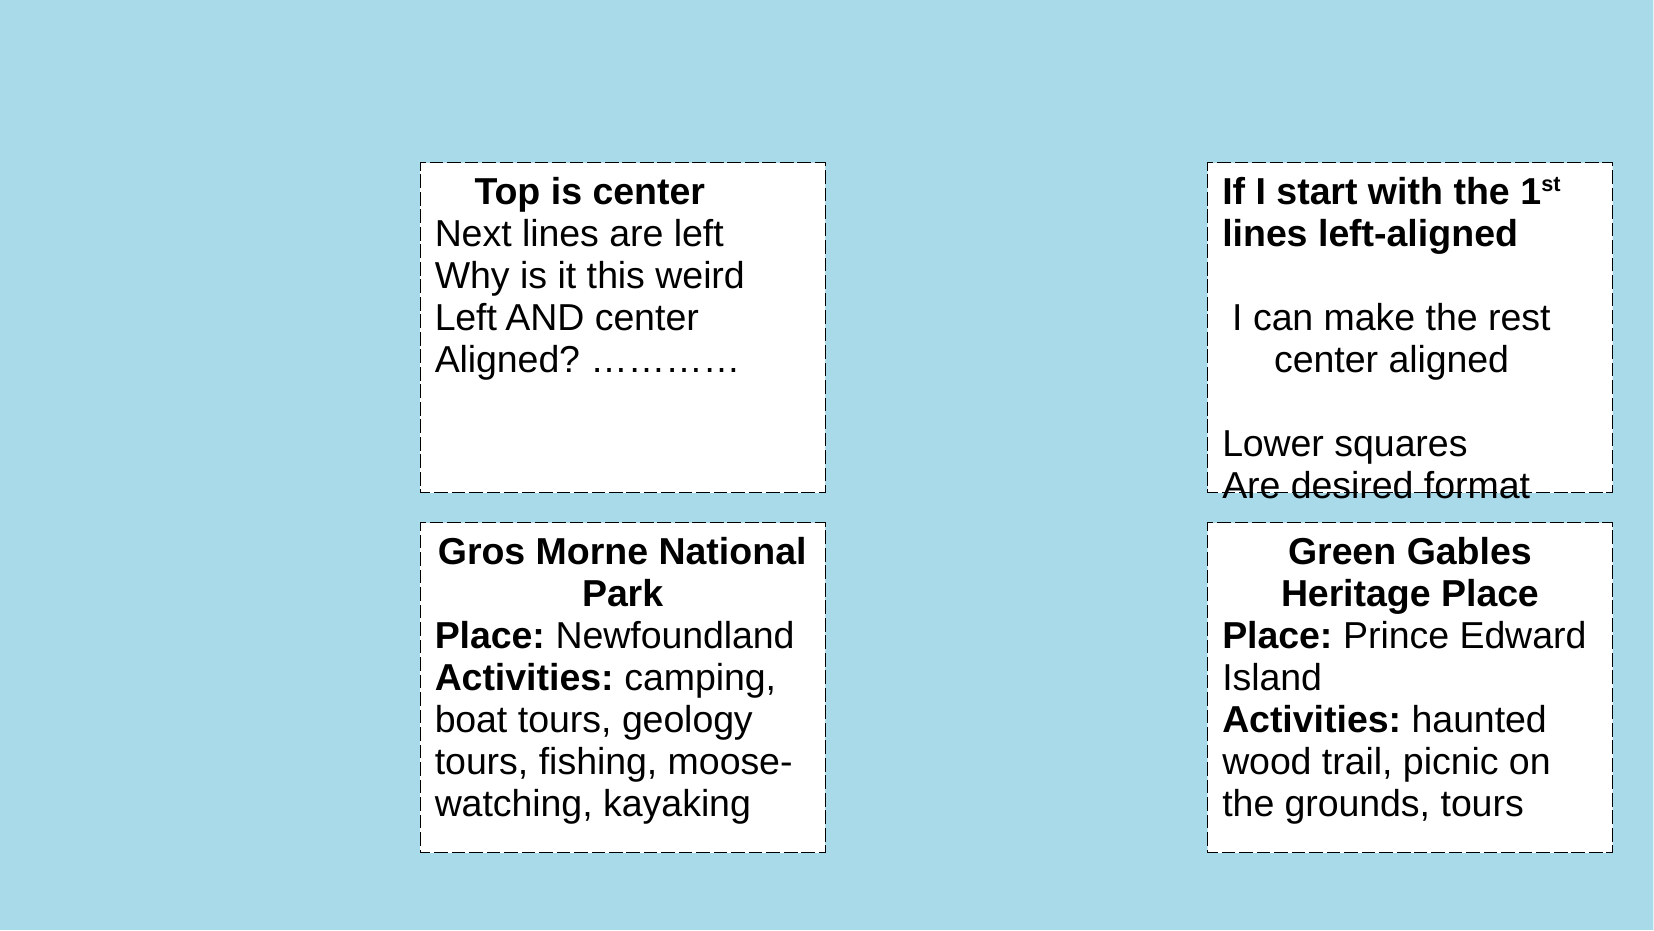

Top is center
Next lines are left
Why is it this weird
Left AND center
Aligned? …………
If I start with the 1st lines left-aligned
I can make the rest center aligned
Lower squares
Are desired format
Gros Morne National Park
Place: Newfoundland
Activities: camping, boat tours, geology tours, fishing, moose-watching, kayaking
Green Gables Heritage Place
Place: Prince Edward Island
Activities: haunted wood trail, picnic on the grounds, tours